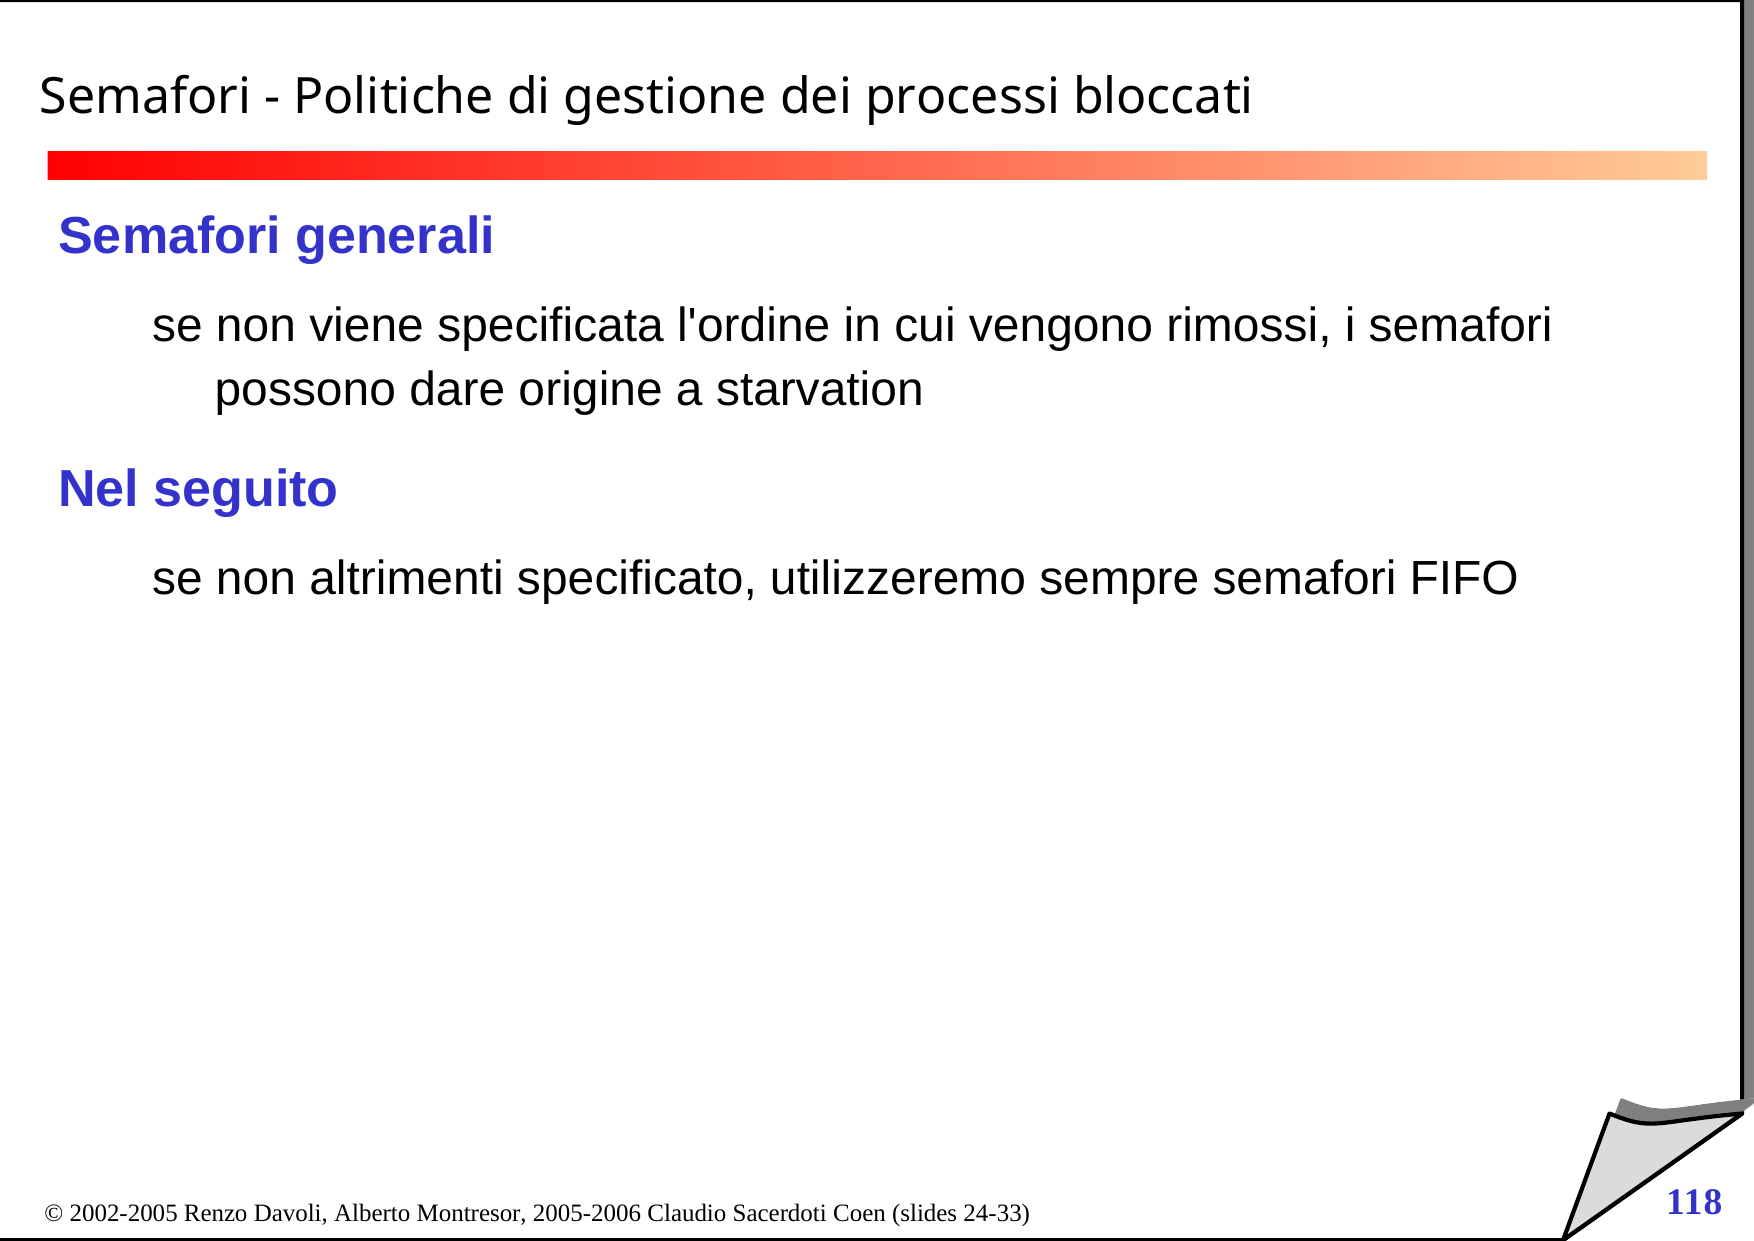

# Semafori - Politiche di gestione dei processi bloccati
Semafori generali
se non viene specificata l'ordine in cui vengono rimossi, i semafori possono dare origine a starvation
Nel seguito
se non altrimenti specificato, utilizzeremo sempre semafori FIFO